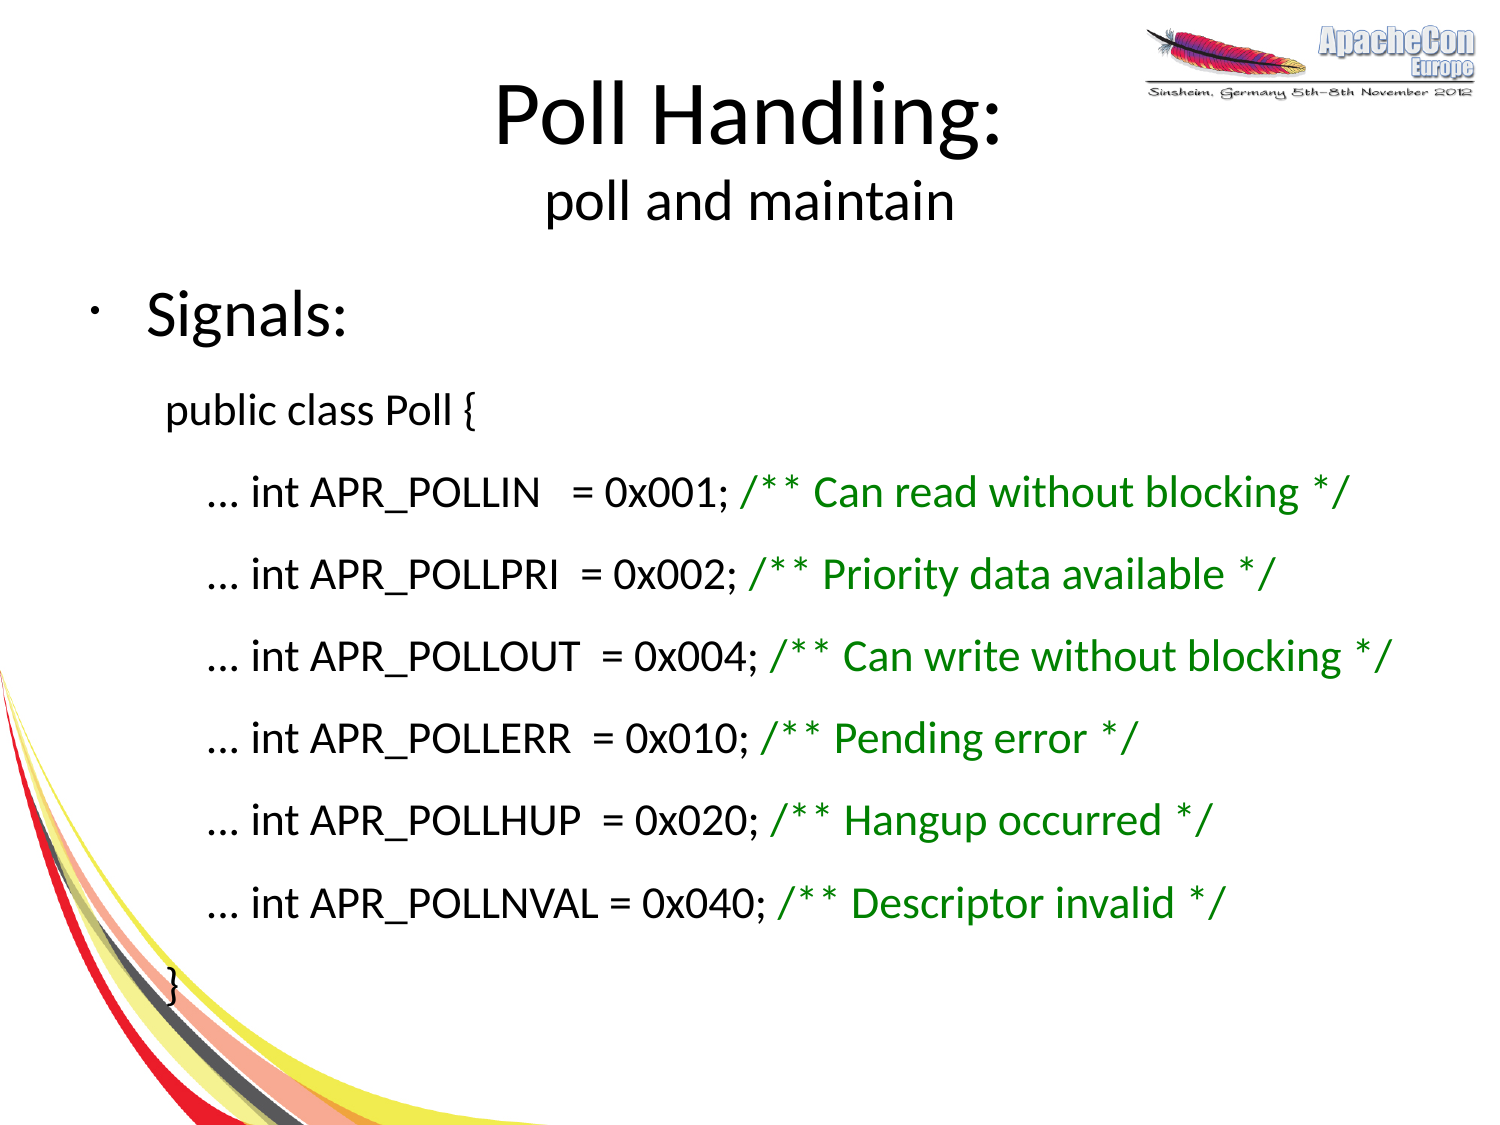

# Poll Handling: poll and maintain
Signals:
public class Poll {
 ... int APR_POLLIN = 0x001; /** Can read without blocking */
 ... int APR_POLLPRI = 0x002; /** Priority data available */
 ... int APR_POLLOUT = 0x004; /** Can write without blocking */
 ... int APR_POLLERR = 0x010; /** Pending error */
 ... int APR_POLLHUP = 0x020; /** Hangup occurred */
 ... int APR_POLLNVAL = 0x040; /** Descriptor invalid */
}
But it is possible:
signal = APR_POLLIN | APR_POLLERR;
signal = APR_POLLHUP | APR_POLLERR;
signal = APR_POLLIN | APR_POLLHUP;
signal = APR_POLLIN | APR_POLLHUP;
signal = APR_POLLOUT | APR_POLLERR;
etc…